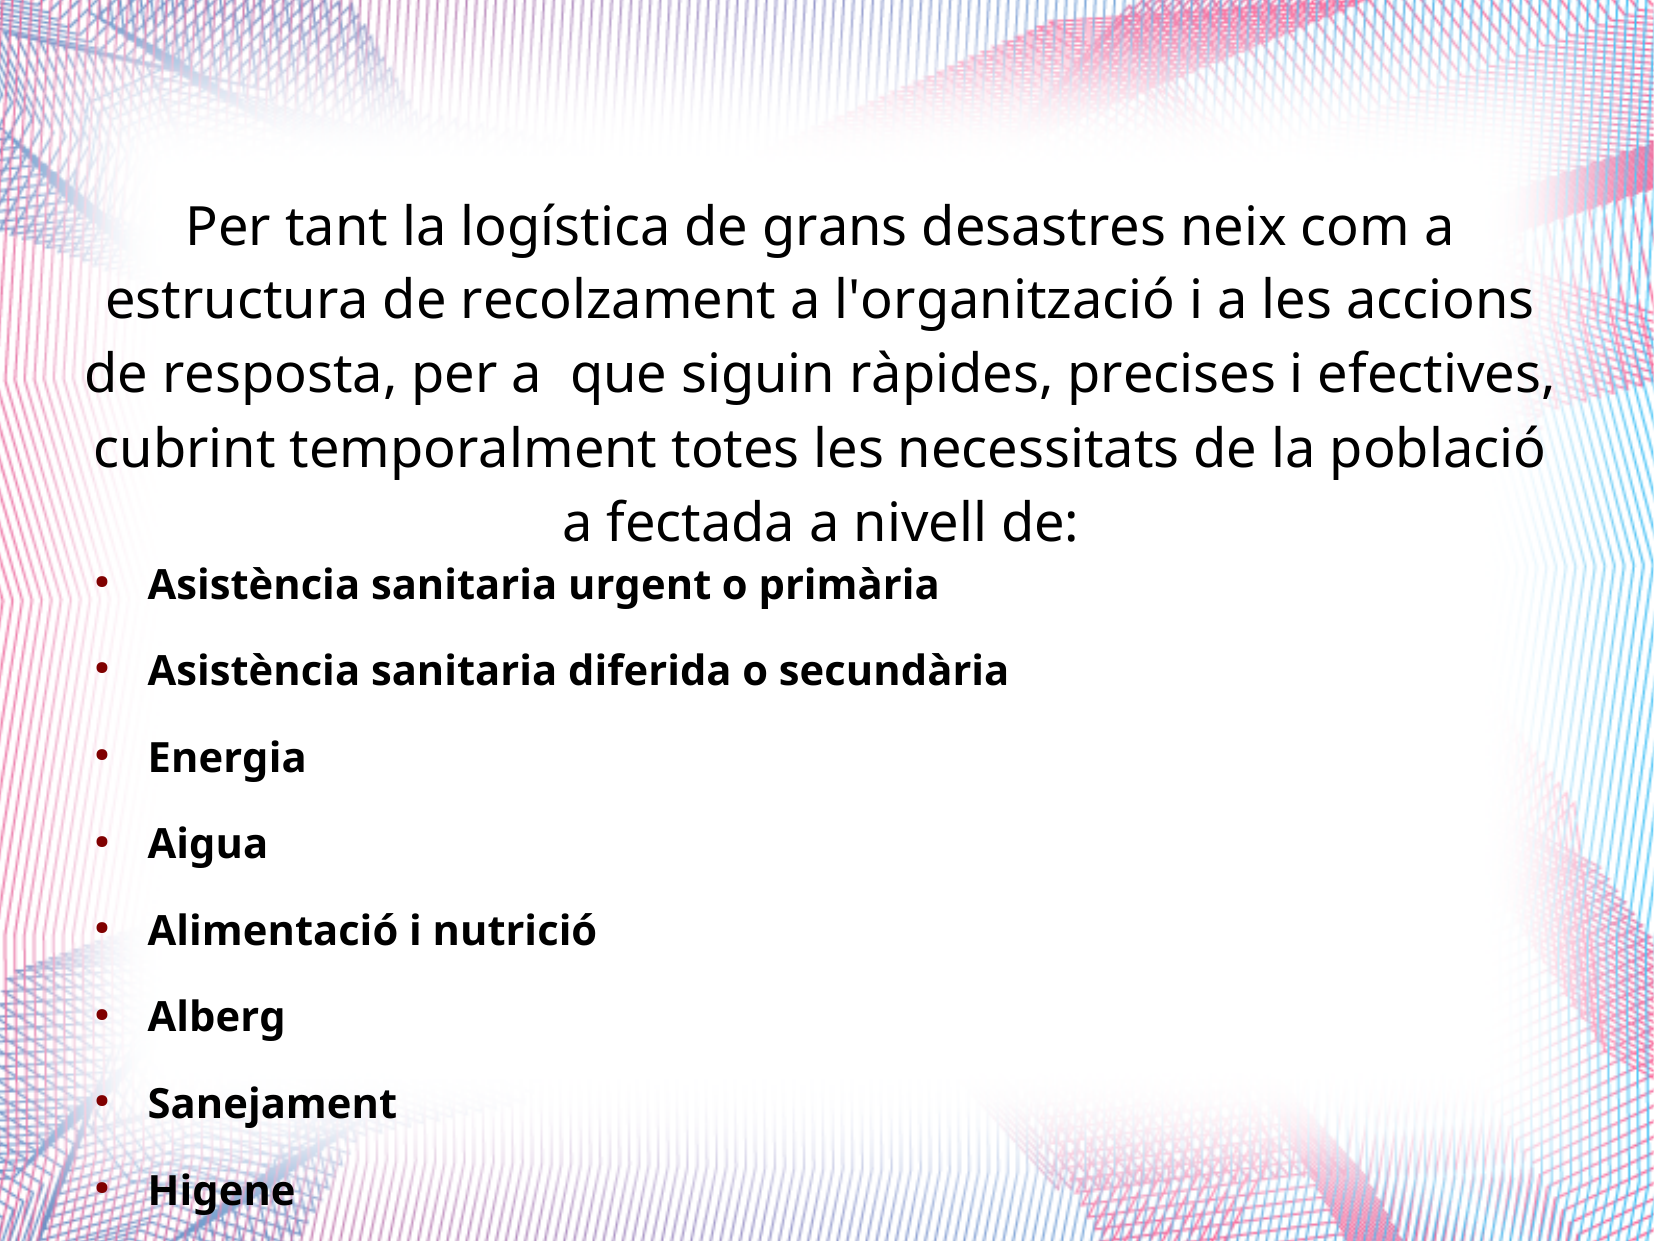

# Per tant la logística de grans desastres neix com a estructura de recolzament a l'organització i a les accions de resposta, per a que siguin ràpides, precises i efectives, cubrint temporalment totes les necessitats de la població a fectada a nivell de:
Asistència sanitaria urgent o primària
Asistència sanitaria diferida o secundària
Energia
Aigua
Alimentació i nutrició
Alberg
Sanejament
Higene